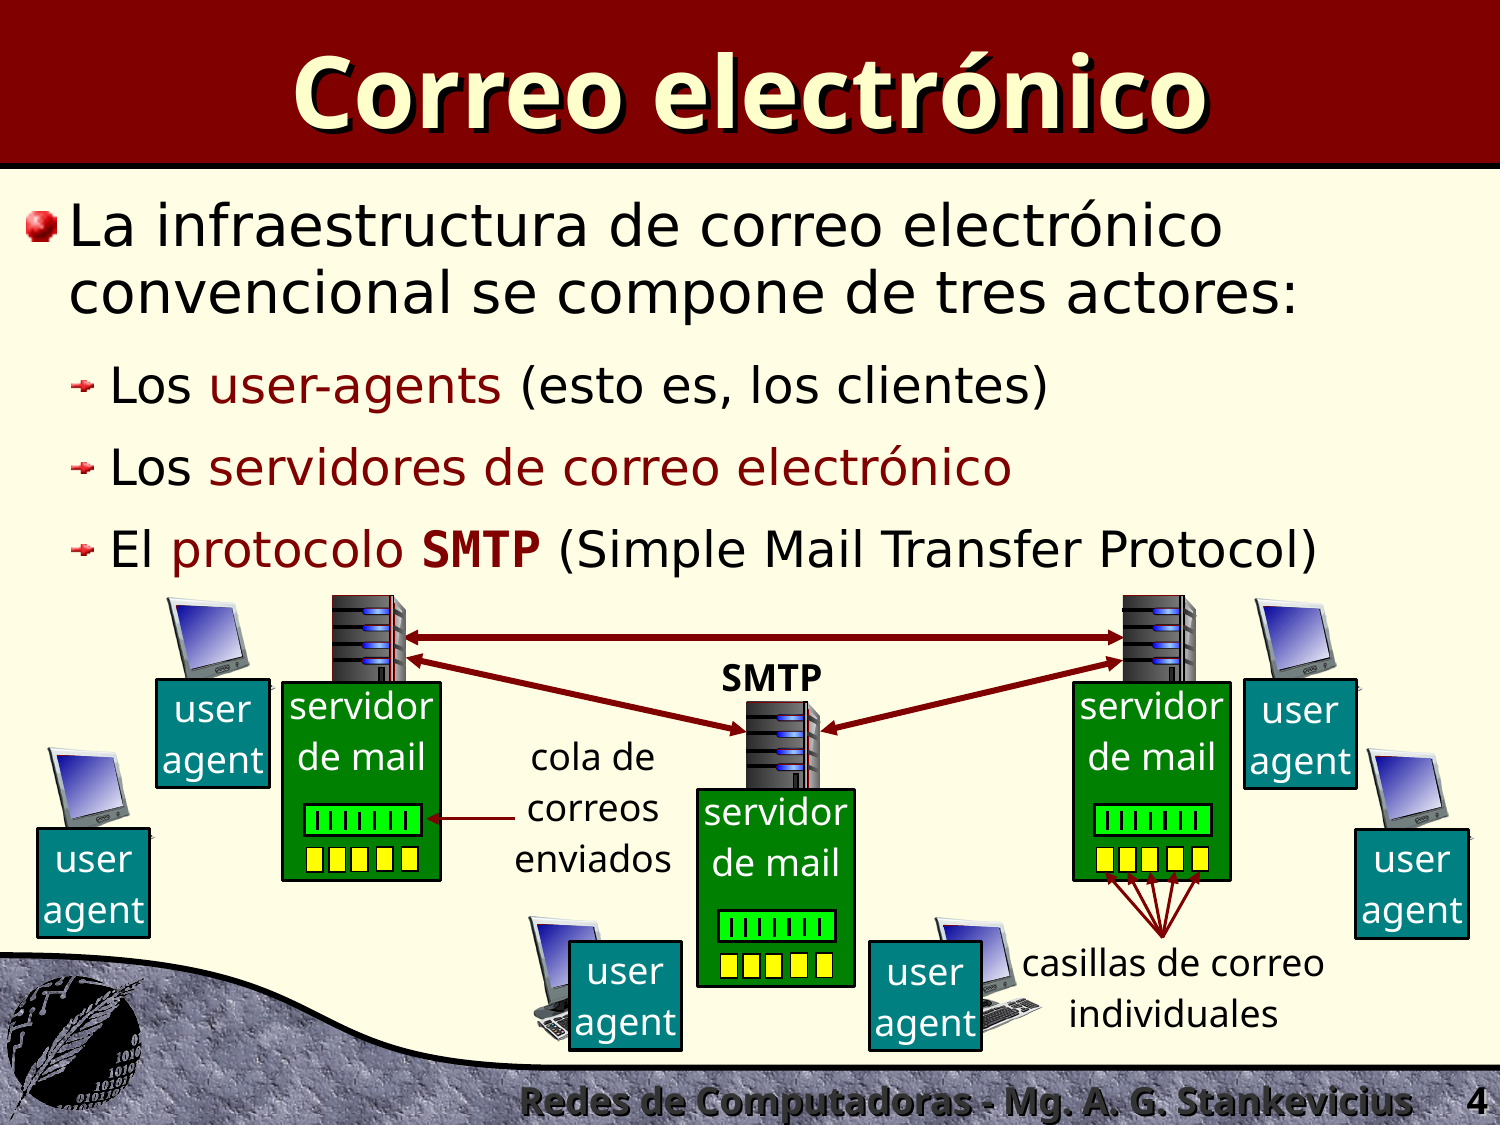

# Correo electrónico
La infraestructura de correo electrónico convencional se compone de tres actores:
Los user-agents (esto es, los clientes)
Los servidores de correo electrónico
El protocolo SMTP (Simple Mail Transfer Protocol)
user
agent
user
agent
servidor
de mail
servidor
de mail
SMTP
servidor
de mail
cola de
correos
enviados
user
agent
user
agent
casillas de correo
individuales
user
agent
user
agent
4